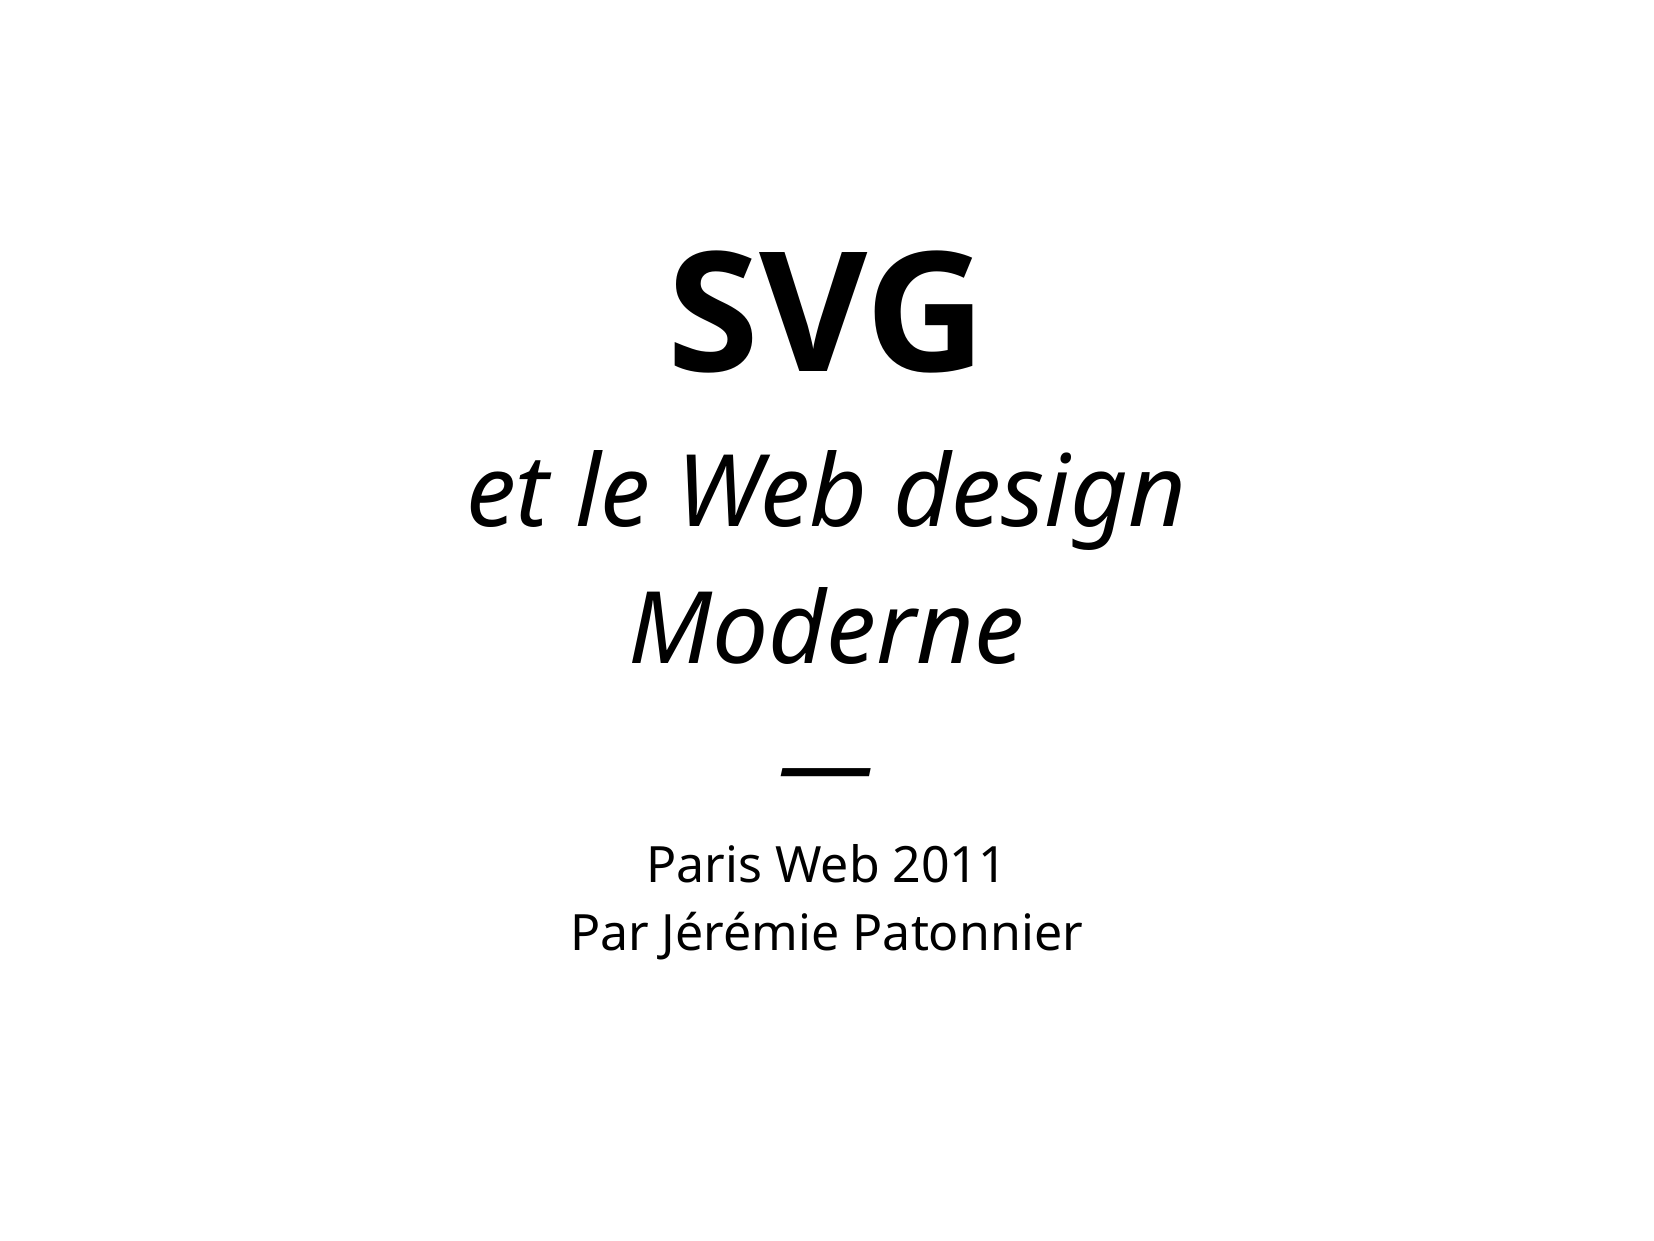

# SVG
et le Web design
Moderne
—
Paris Web 2011
Par Jérémie Patonnier